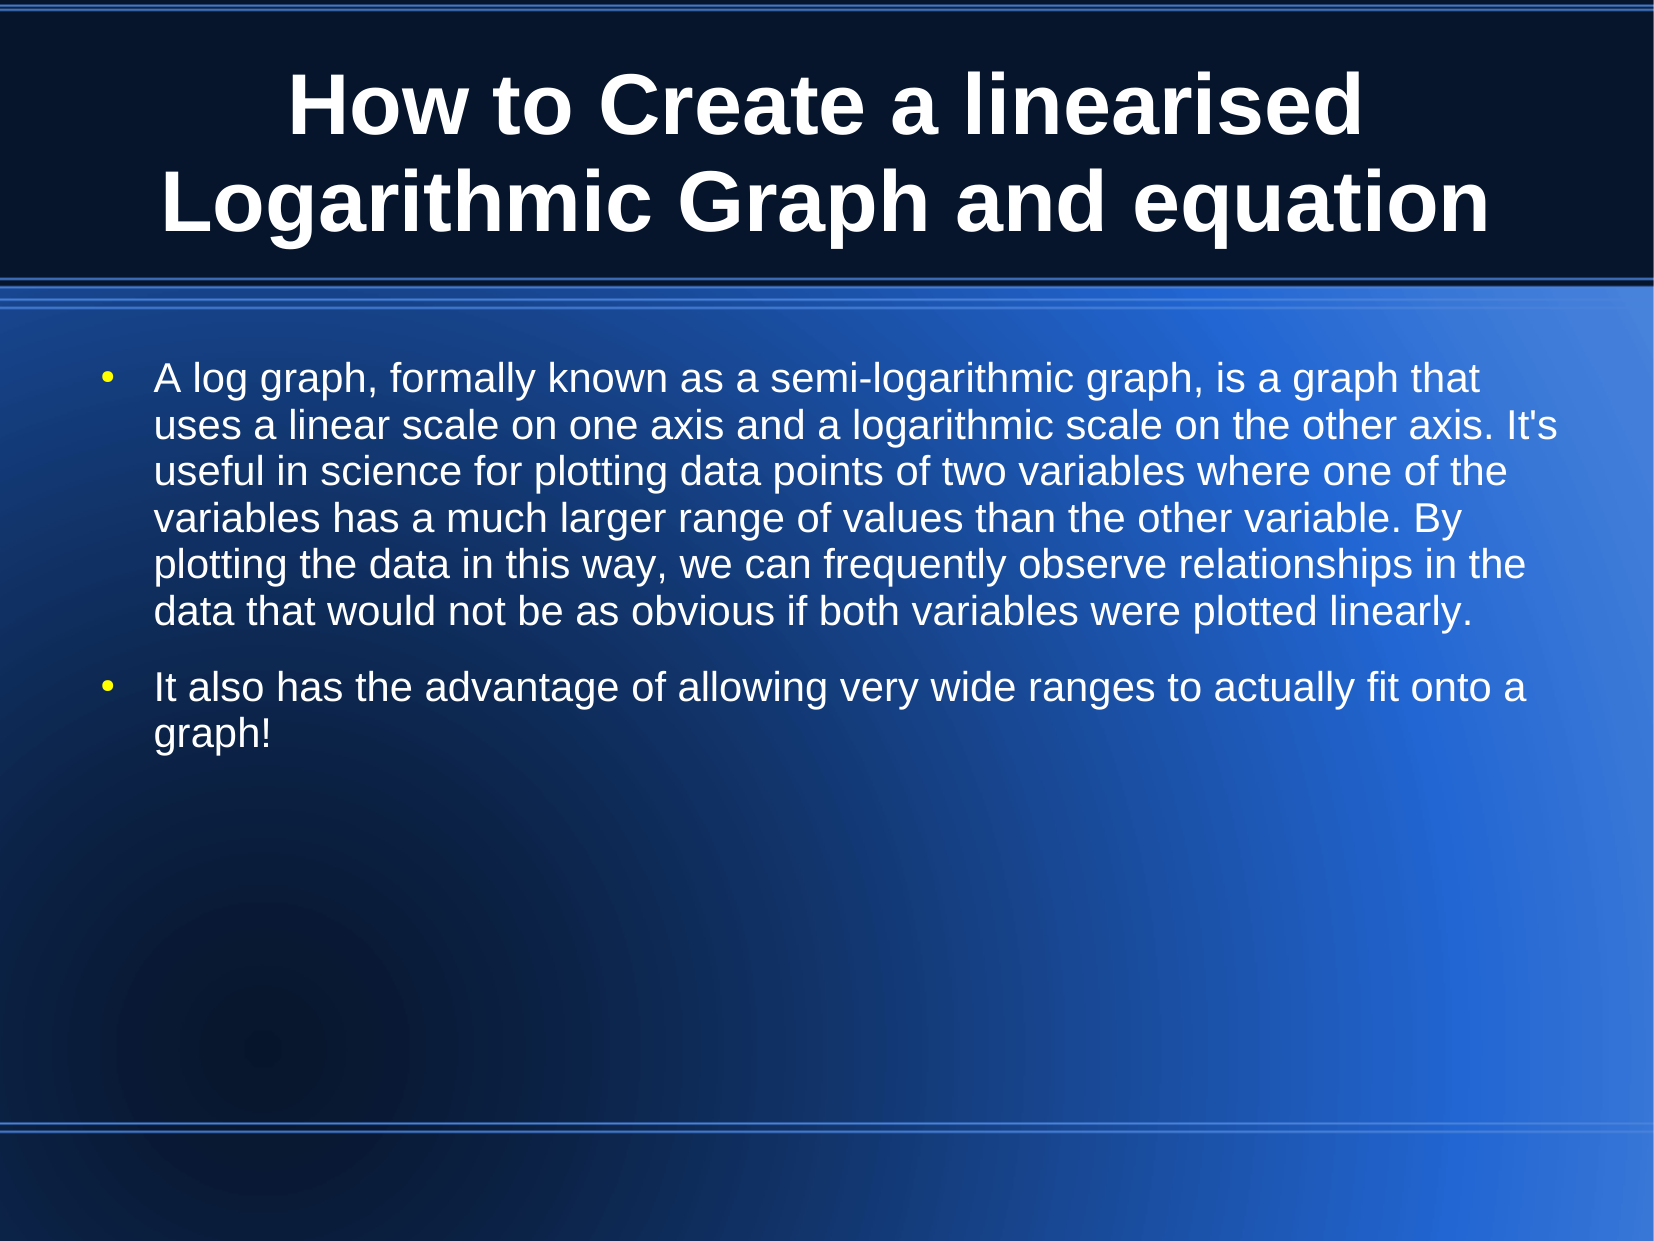

# How to Create a linearised Logarithmic Graph and equation
A log graph, formally known as a semi-logarithmic graph, is a graph that uses a linear scale on one axis and a logarithmic scale on the other axis. It's useful in science for plotting data points of two variables where one of the variables has a much larger range of values than the other variable. By plotting the data in this way, we can frequently observe relationships in the data that would not be as obvious if both variables were plotted linearly.
It also has the advantage of allowing very wide ranges to actually fit onto a graph!